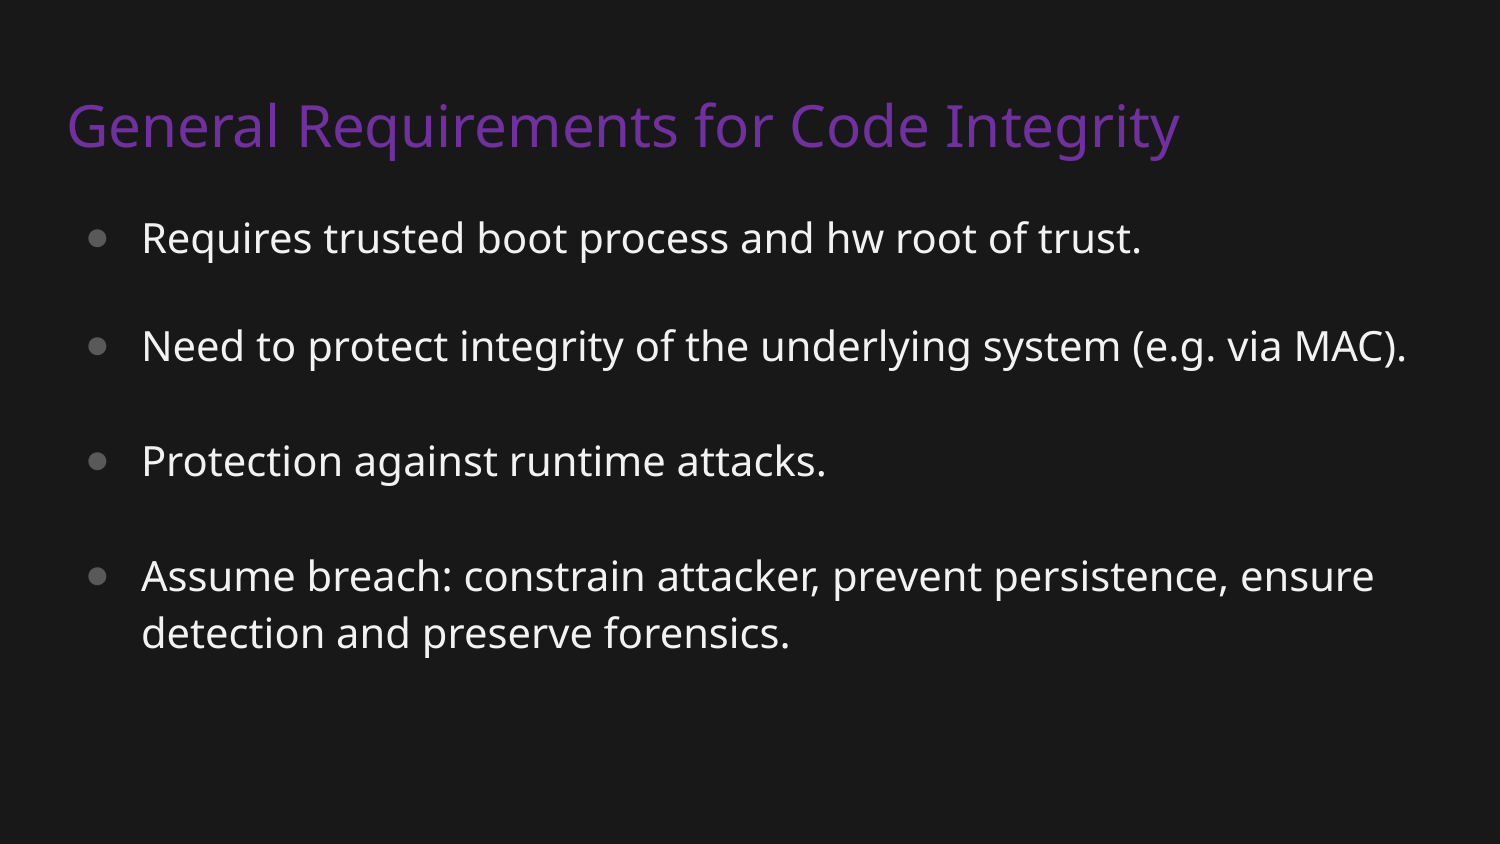

# General Requirements for Code Integrity
Requires trusted boot process and hw root of trust.
Need to protect integrity of the underlying system (e.g. via MAC).
Protection against runtime attacks.
Assume breach: constrain attacker, prevent persistence, ensure detection and preserve forensics.